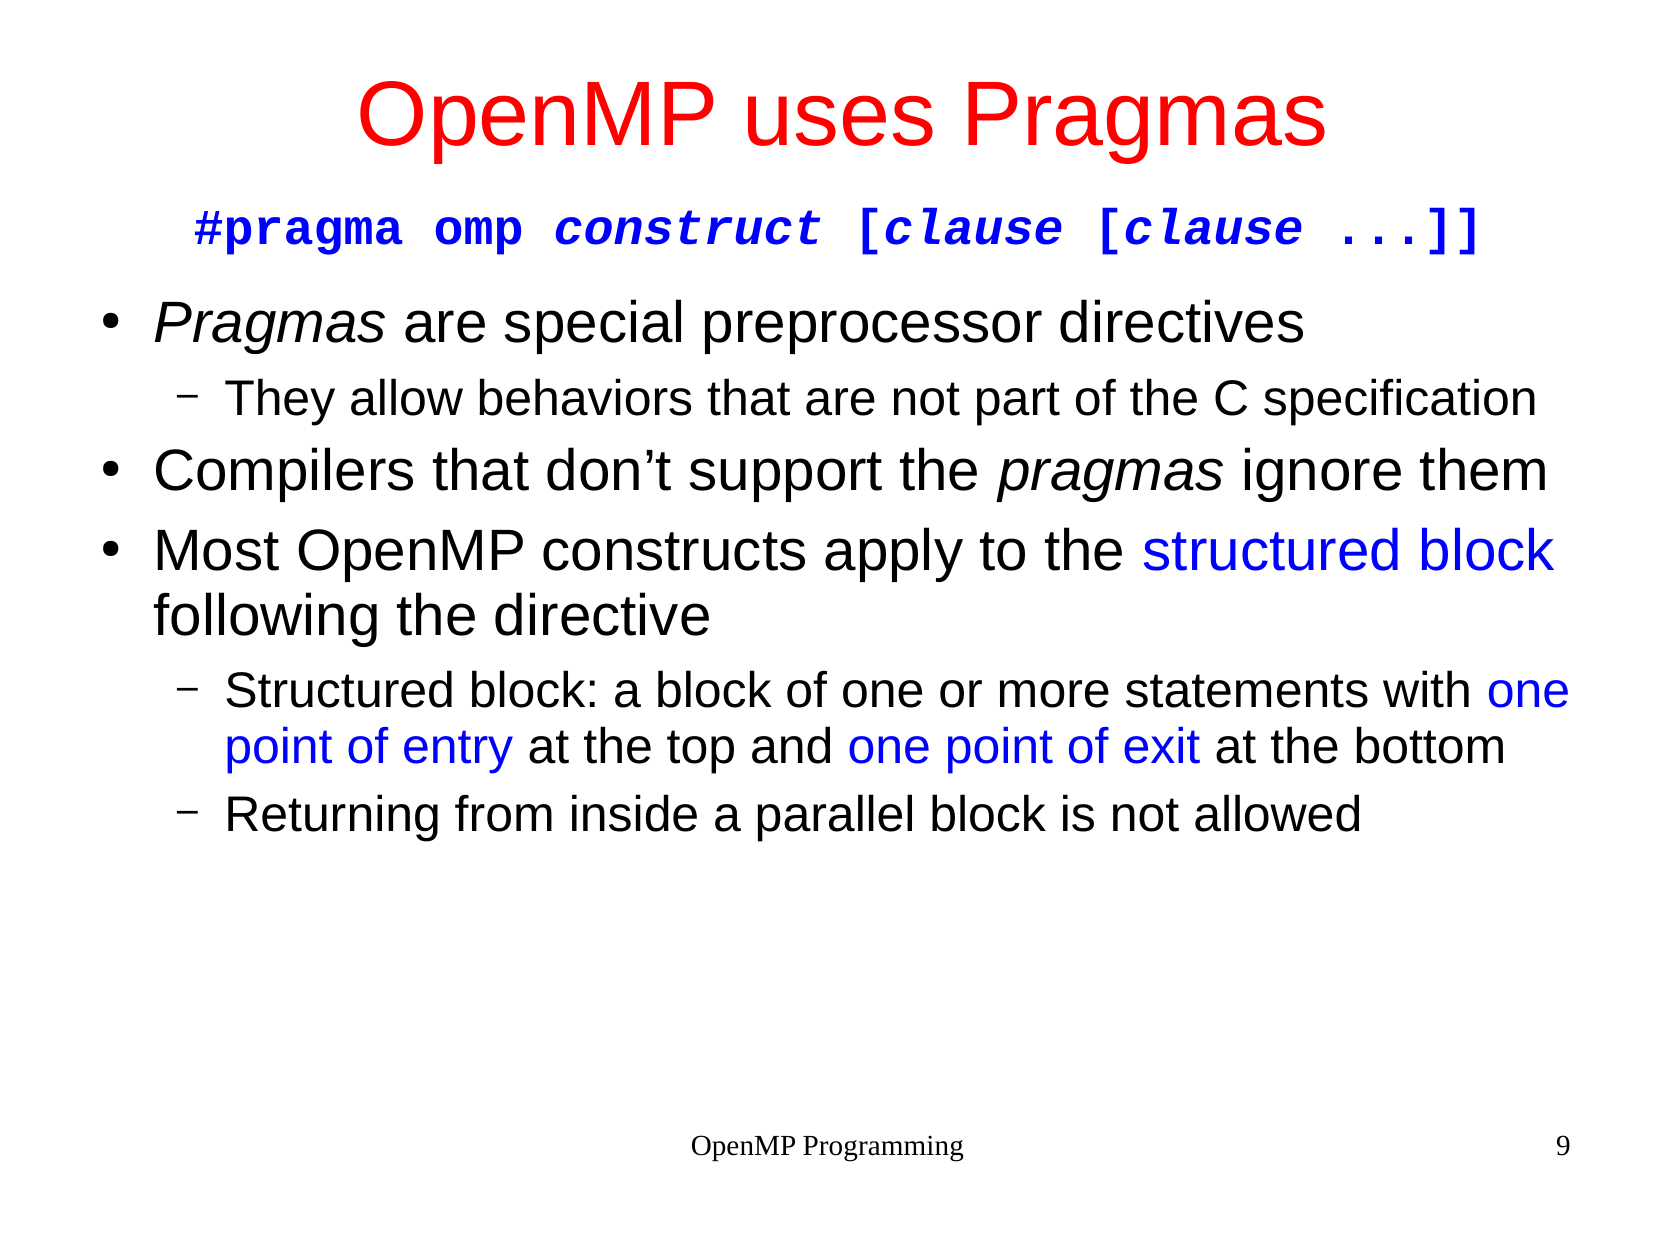

# OpenMP uses Pragmas
#pragma omp construct [clause [clause ...]]
Pragmas are special preprocessor directives
They allow behaviors that are not part of the C specification
Compilers that don’t support the pragmas ignore them
Most OpenMP constructs apply to the structured block following the directive
Structured block: a block of one or more statements with one point of entry at the top and one point of exit at the bottom
Returning from inside a parallel block is not allowed
OpenMP Programming
9